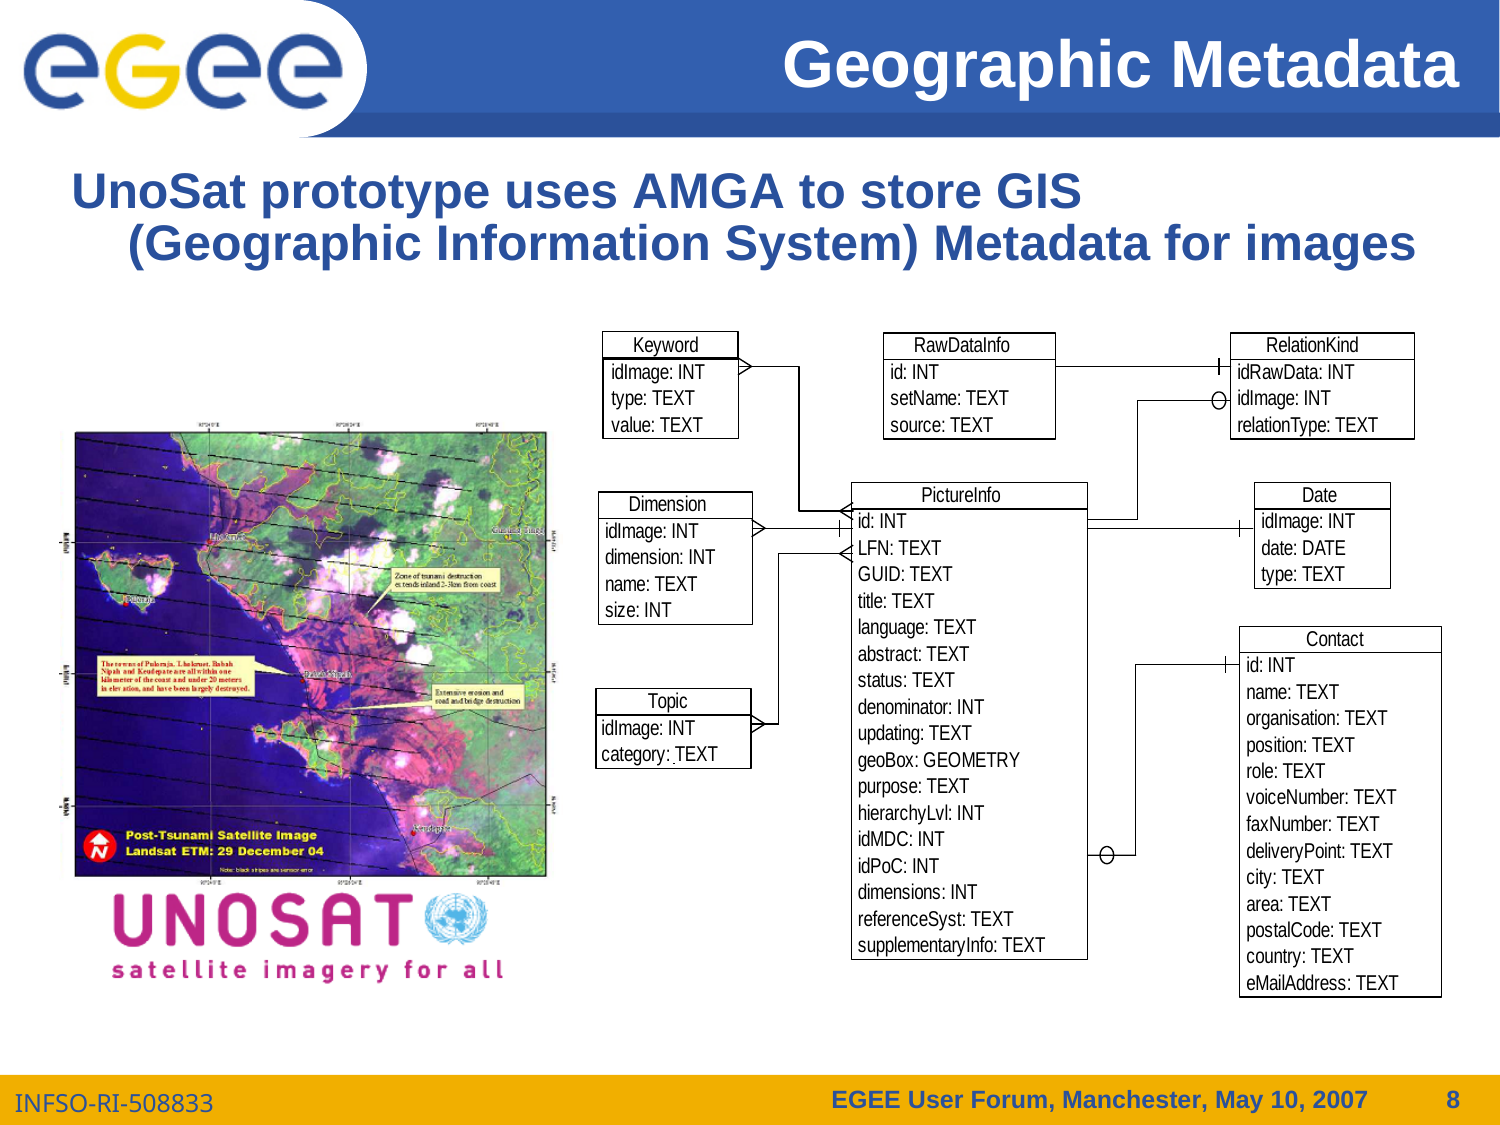

# Geographic Metadata
UnoSat prototype uses AMGA to store GIS
(Geographic Information System) Metadata for images